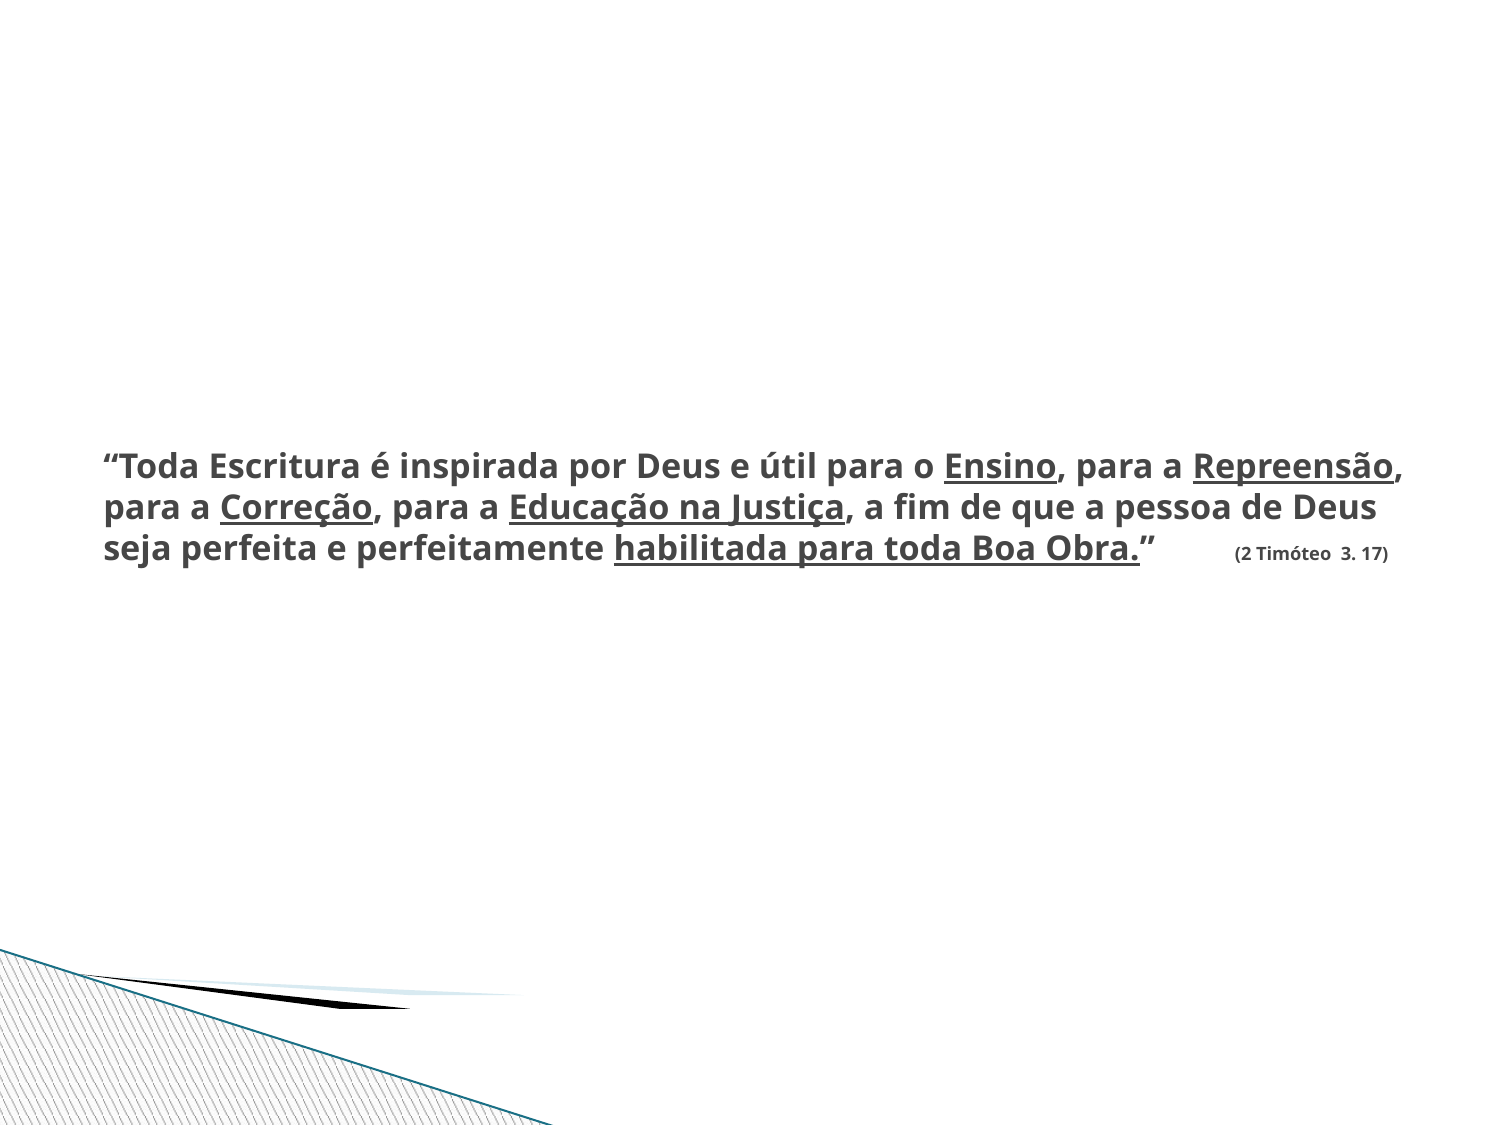

# “Toda Escritura é inspirada por Deus e útil para o Ensino, para a Repreensão, para a Correção, para a Educação na Justiça, a fim de que a pessoa de Deus seja perfeita e perfeitamente habilitada para toda Boa Obra.” (2 Timóteo 3. 17)